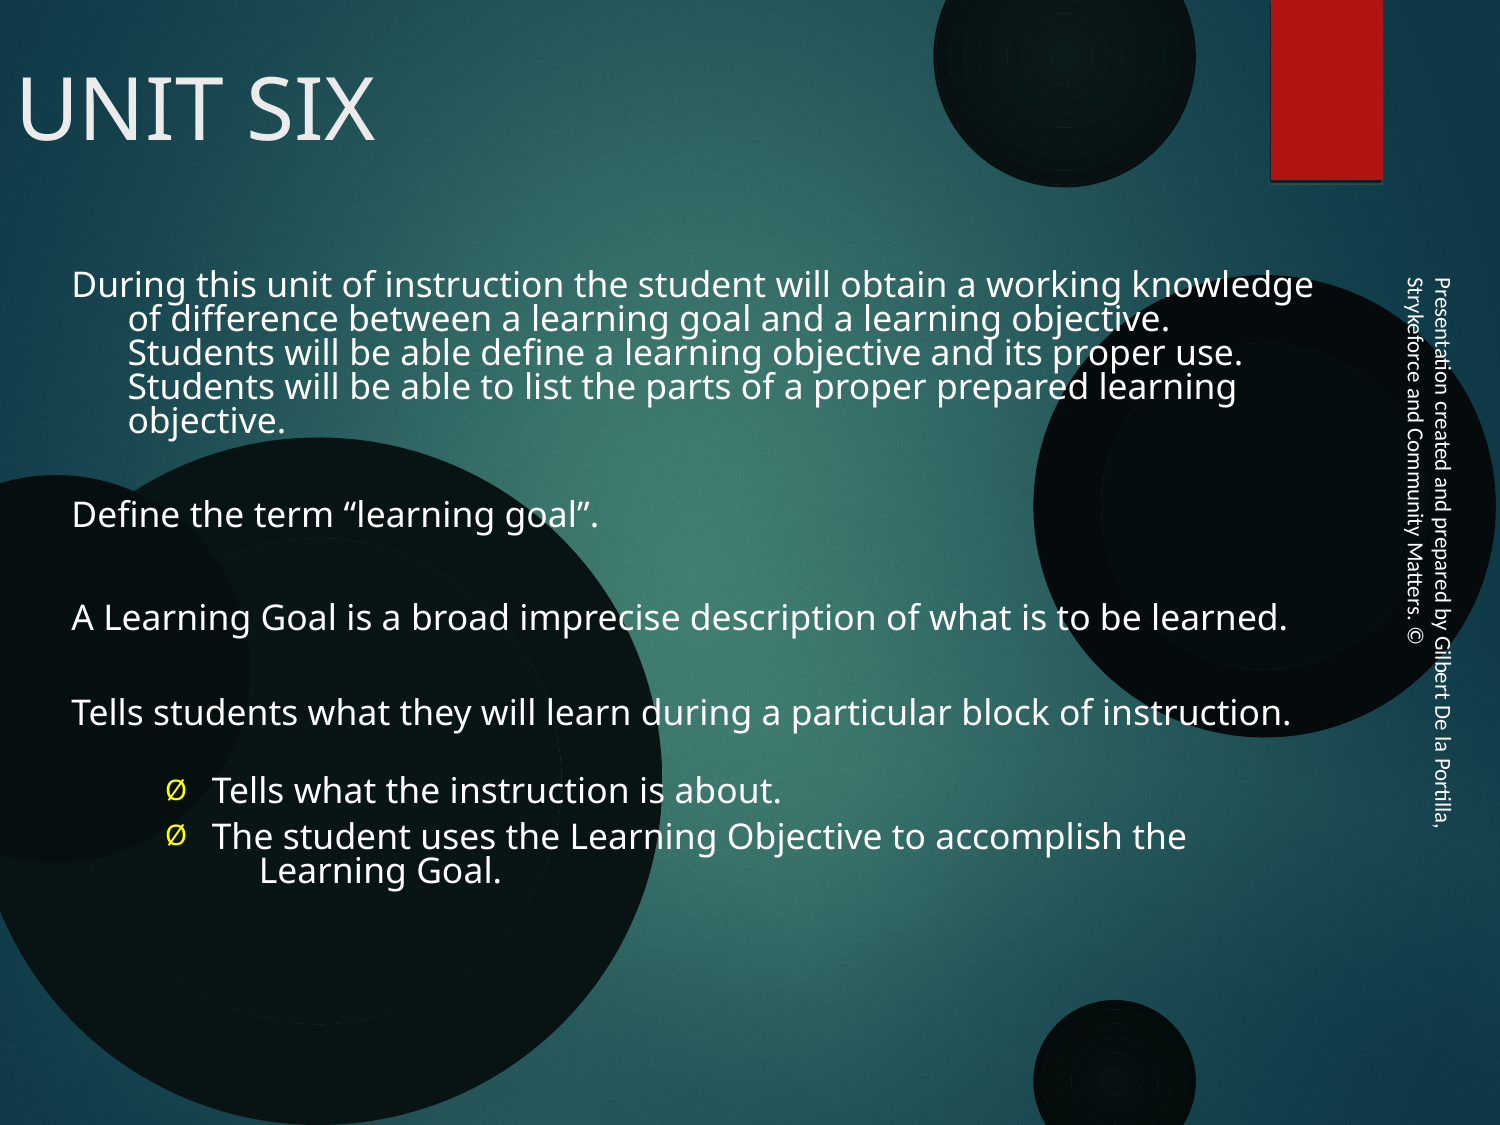

# UNIT SIX
During this unit of instruction the student will obtain a working knowledge of difference between a learning goal and a learning objective. Students will be able define a learning objective and its proper use. Students will be able to list the parts of a proper prepared learning objective.
Define the term “learning goal”.
A Learning Goal is a broad imprecise description of what is to be learned.
Tells students what they will learn during a particular block of instruction.
Tells what the instruction is about.
The student uses the Learning Objective to accomplish the Learning Goal.
Presentation created and prepared by Gilbert De la Portilla, Strykeforce and Community Matters. ©